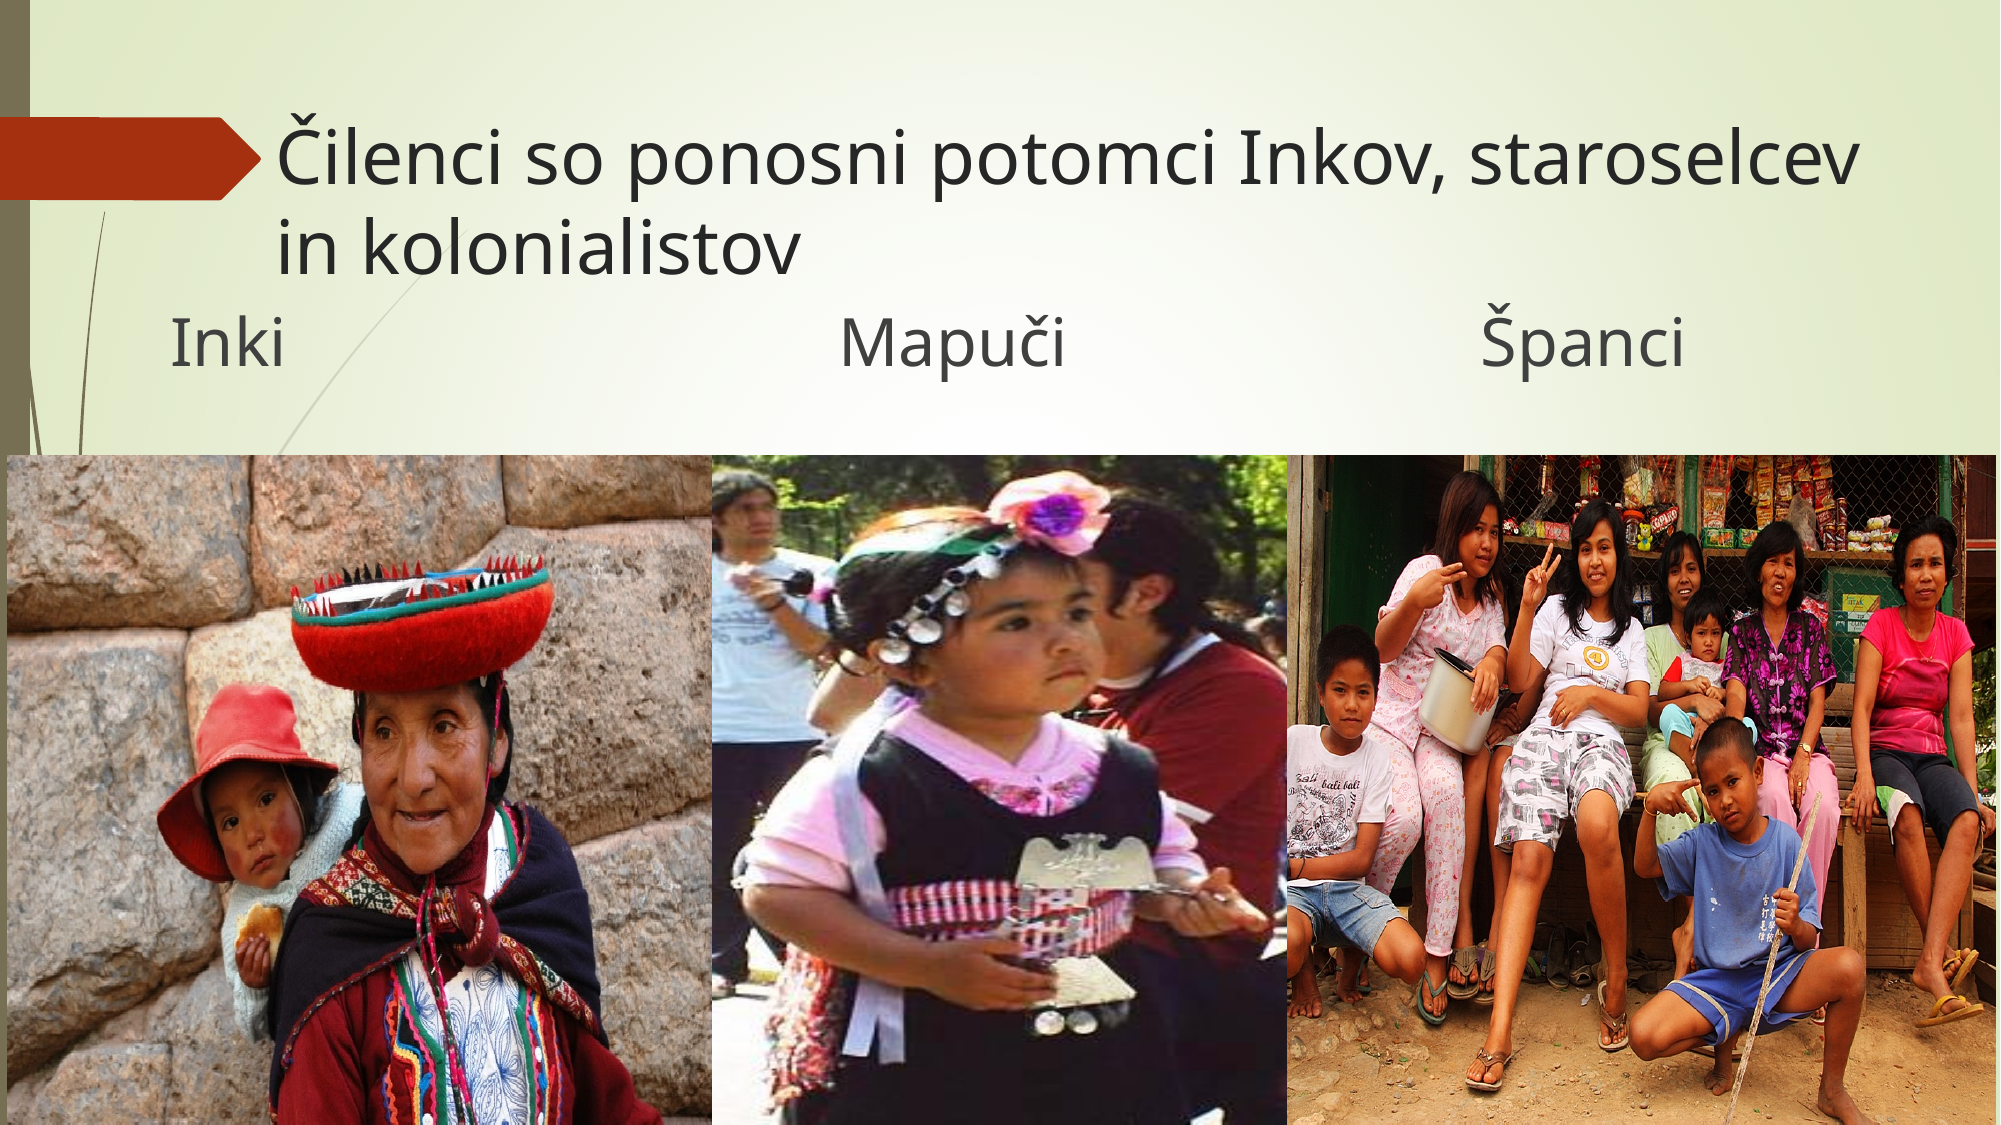

# Čilenci so ponosni potomci Inkov, staroselcev in kolonialistov
 Inki Mapuči Španci